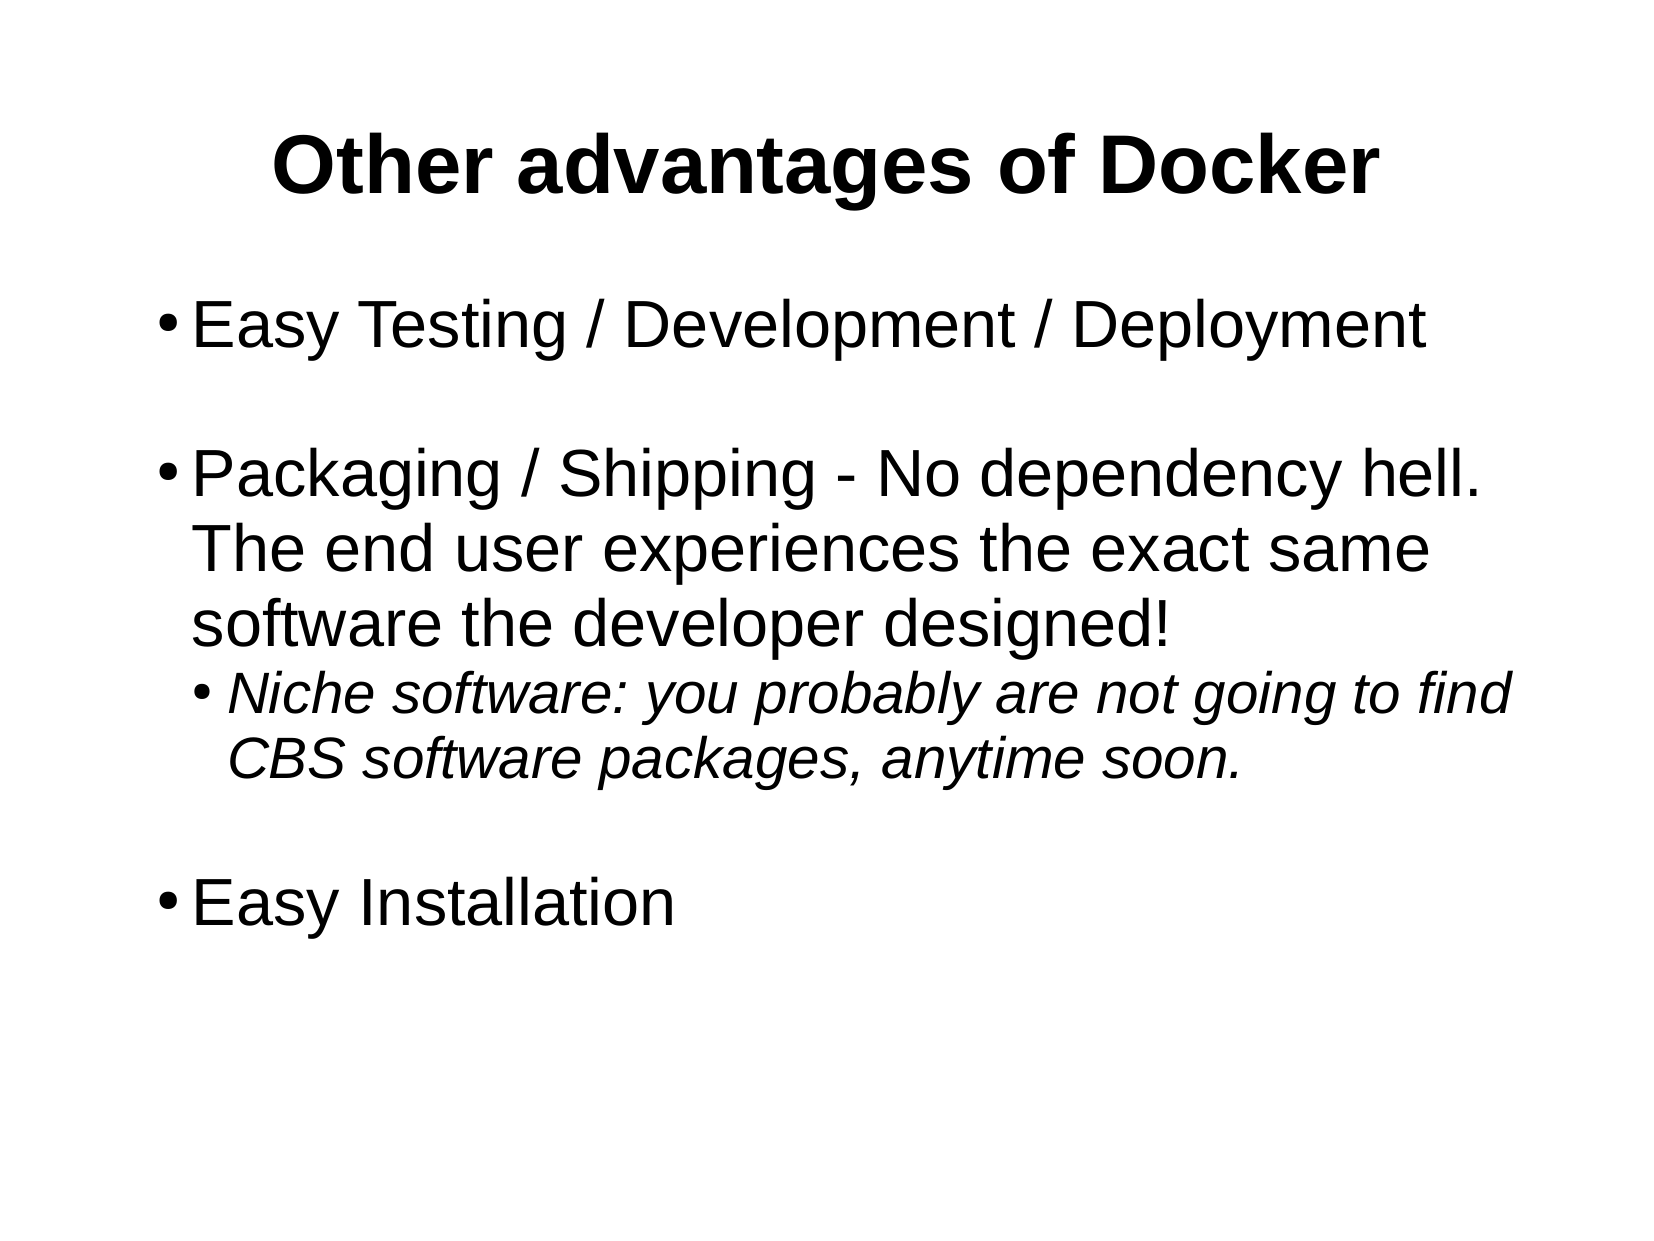

# Other advantages of Docker
Easy Testing / Development / Deployment
Packaging / Shipping - No dependency hell. The end user experiences the exact same software the developer designed!
Niche software: you probably are not going to find CBS software packages, anytime soon.
Easy Installation